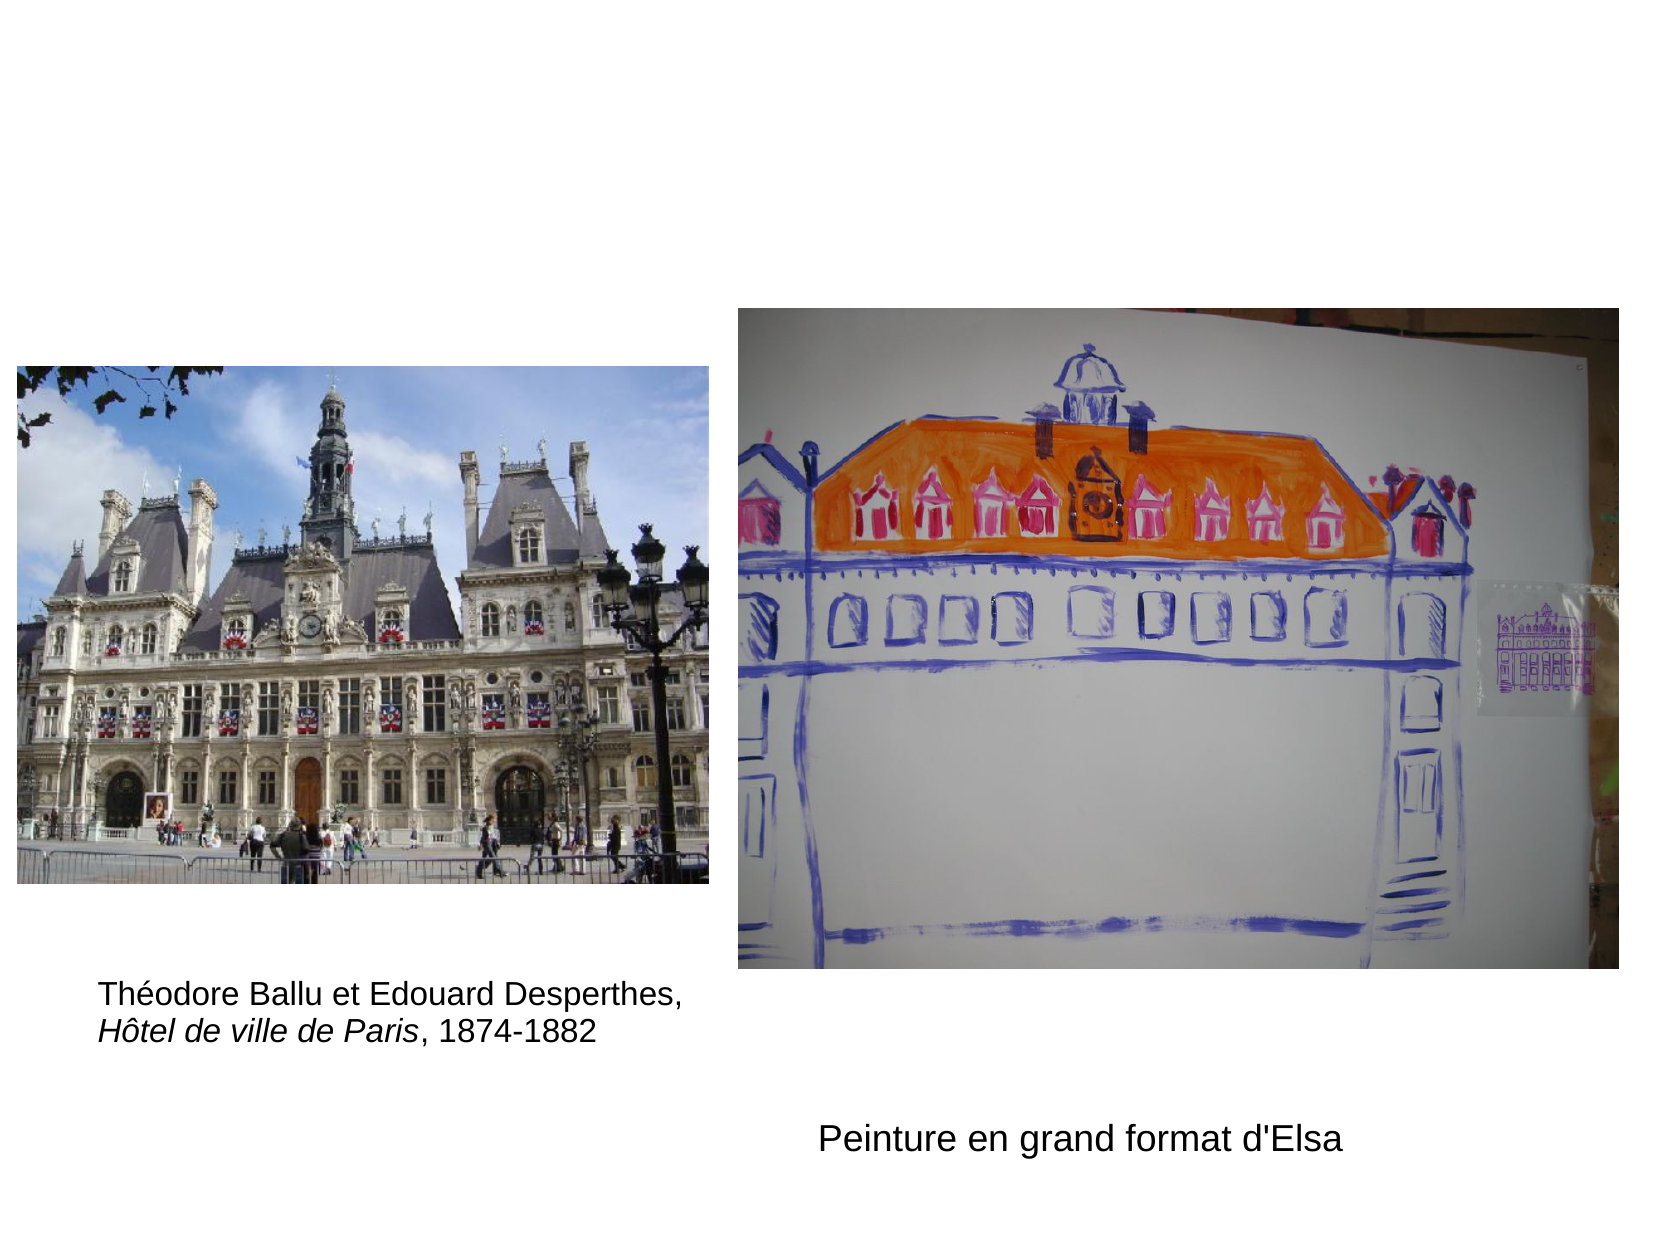

#
Théodore Ballu et Edouard Desperthes,
Hôtel de ville de Paris, 1874-1882
Peinture en grand format d'Elsa